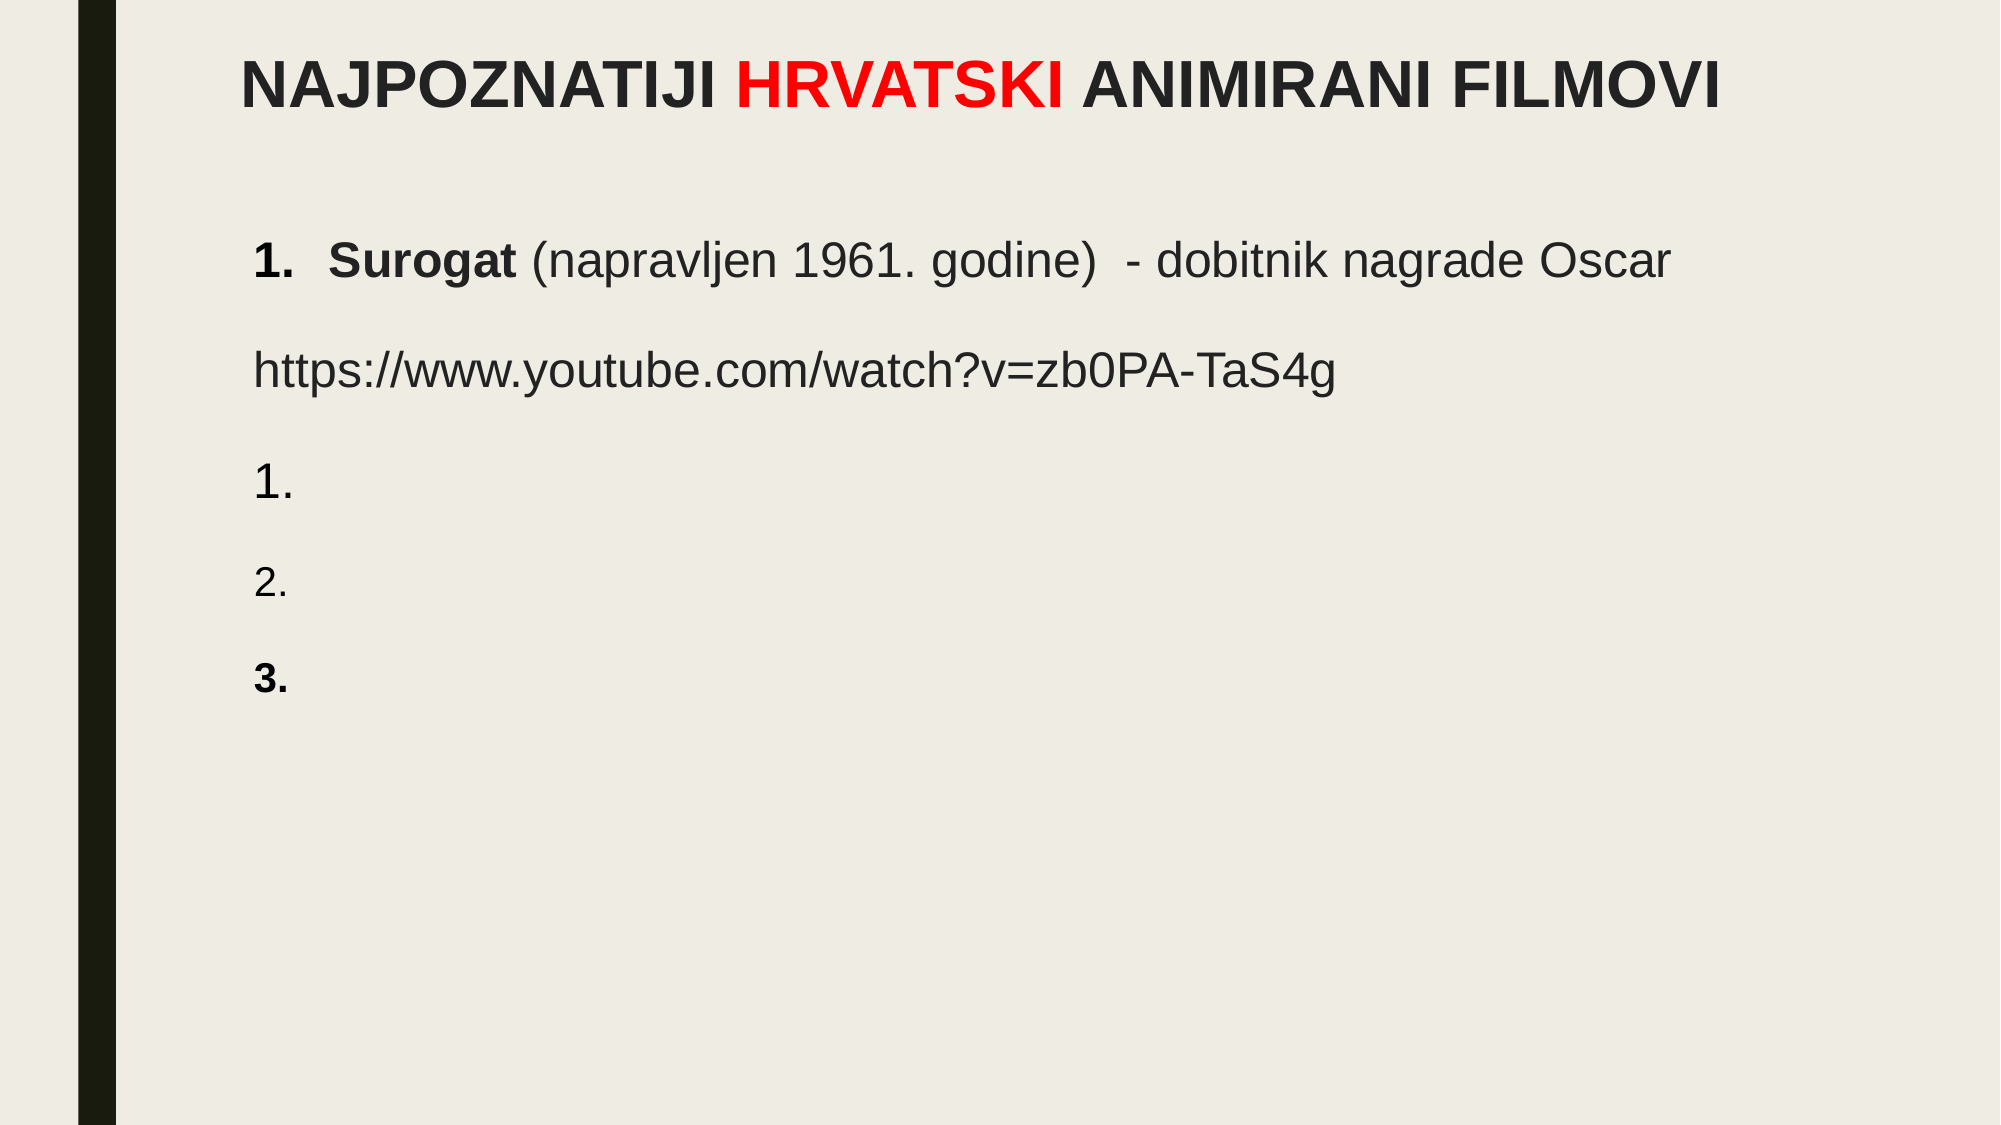

# NAJPOZNATIJI HRVATSKI ANIMIRANI FILMOVI
Surogat (napravljen 1961. godine) - dobitnik nagrade Oscar
https://www.youtube.com/watch?v=zb0PA-TaS4g